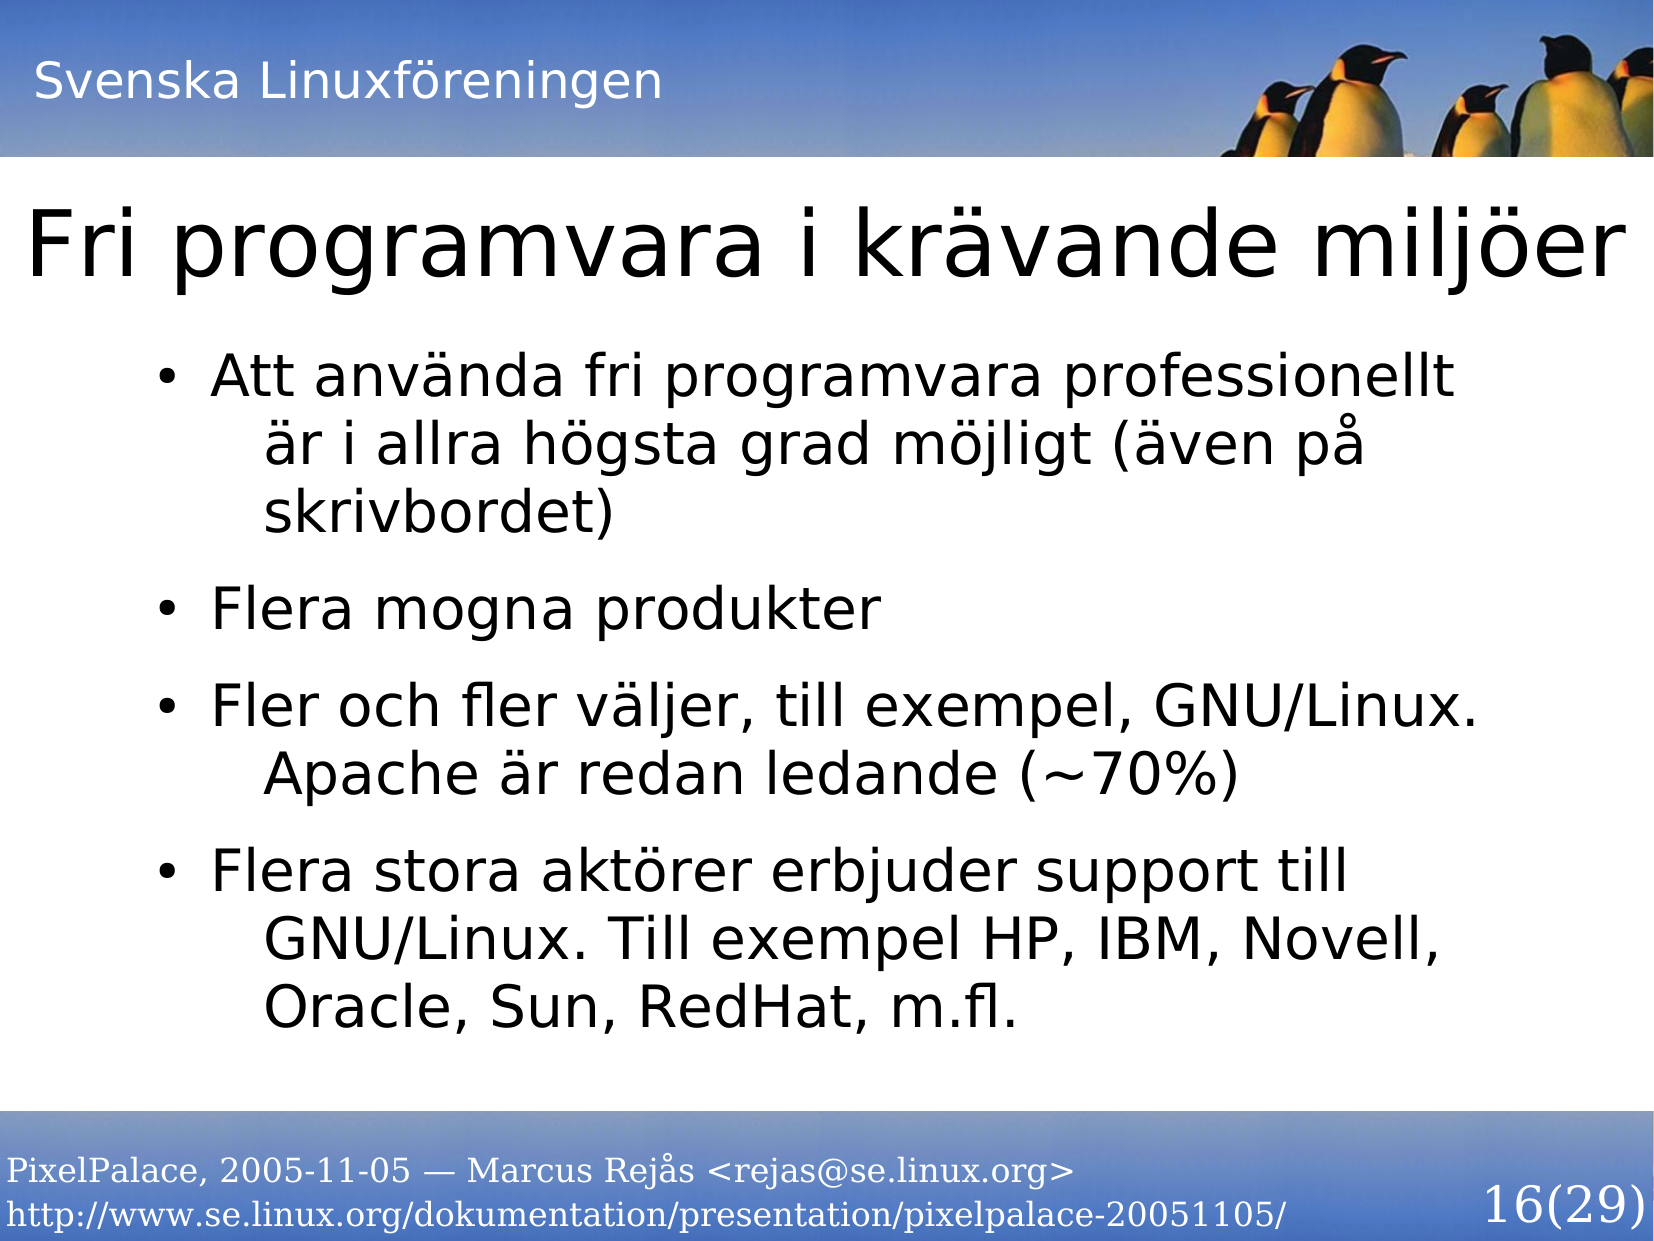

# Fri programvara i krävande miljöer
Att använda fri programvara professionellt är i allra högsta grad möjligt (även på skrivbordet)
Flera mogna produkter
Fler och fler väljer, till exempel, GNU/Linux. Apache är redan ledande (~70%)
Flera stora aktörer erbjuder support till GNU/Linux. Till exempel HP, IBM, Novell, Oracle, Sun, RedHat, m.fl.